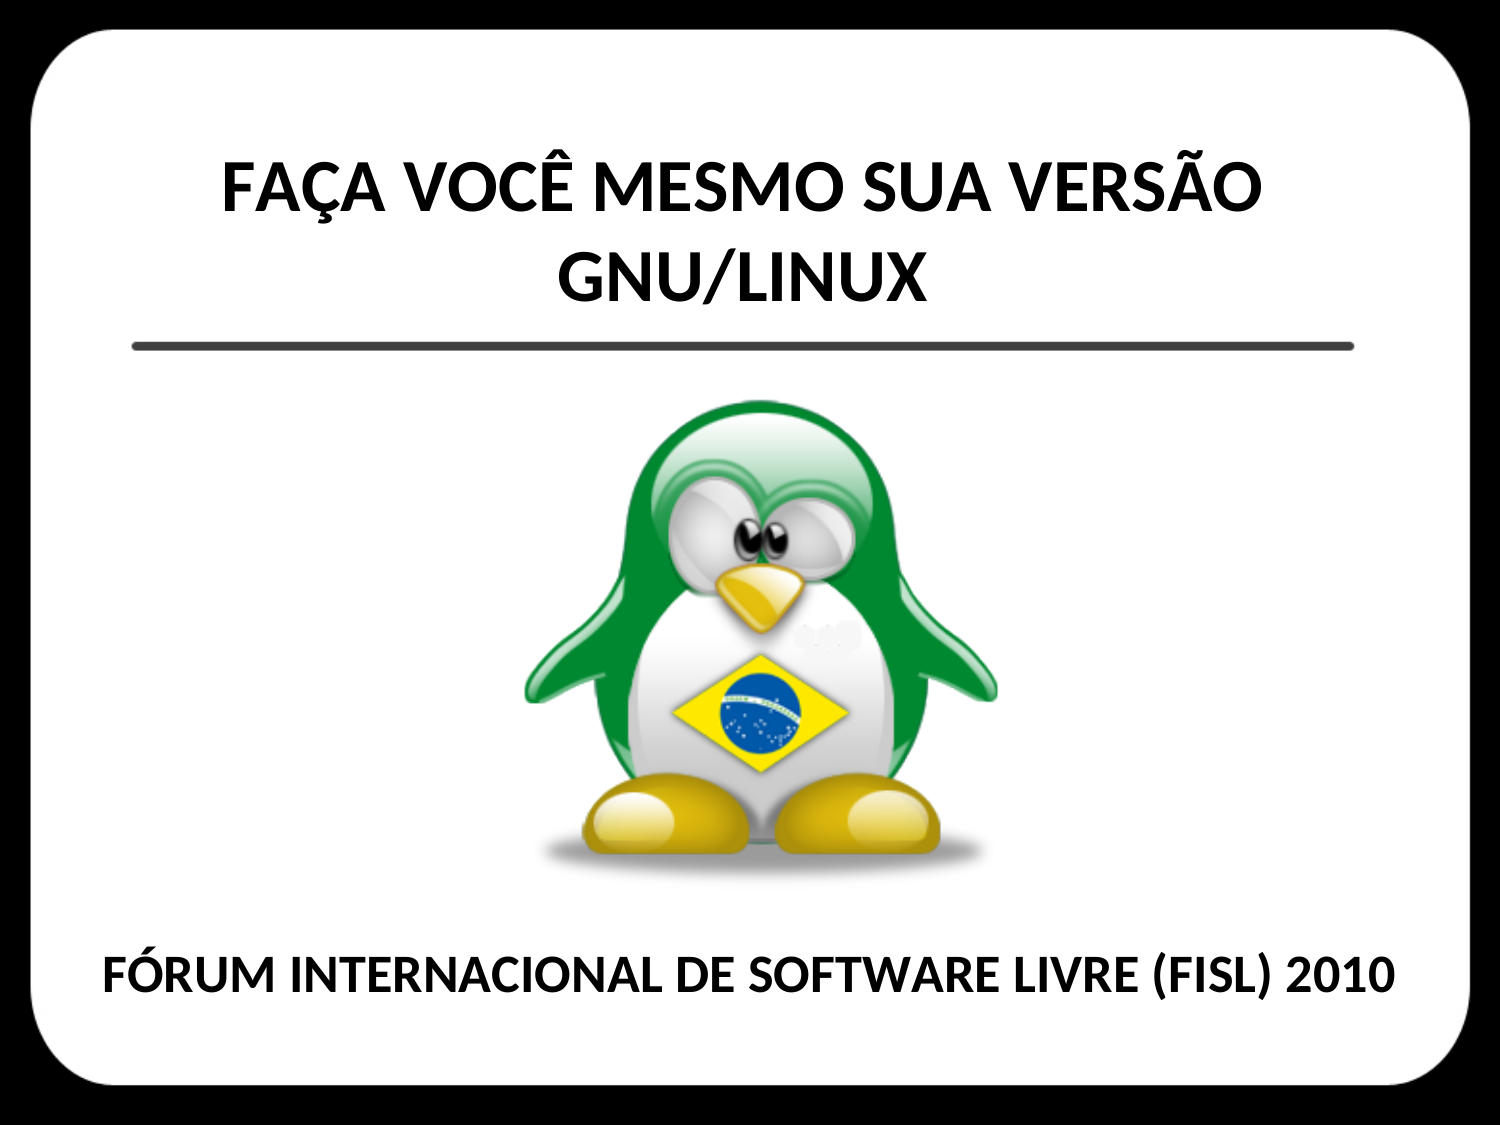

FAÇA VOCÊ MESMO SUA VERSÃO GNU/LINUX
FÓRUM INTERNACIONAL DE SOFTWARE LIVRE (FISL) 2010